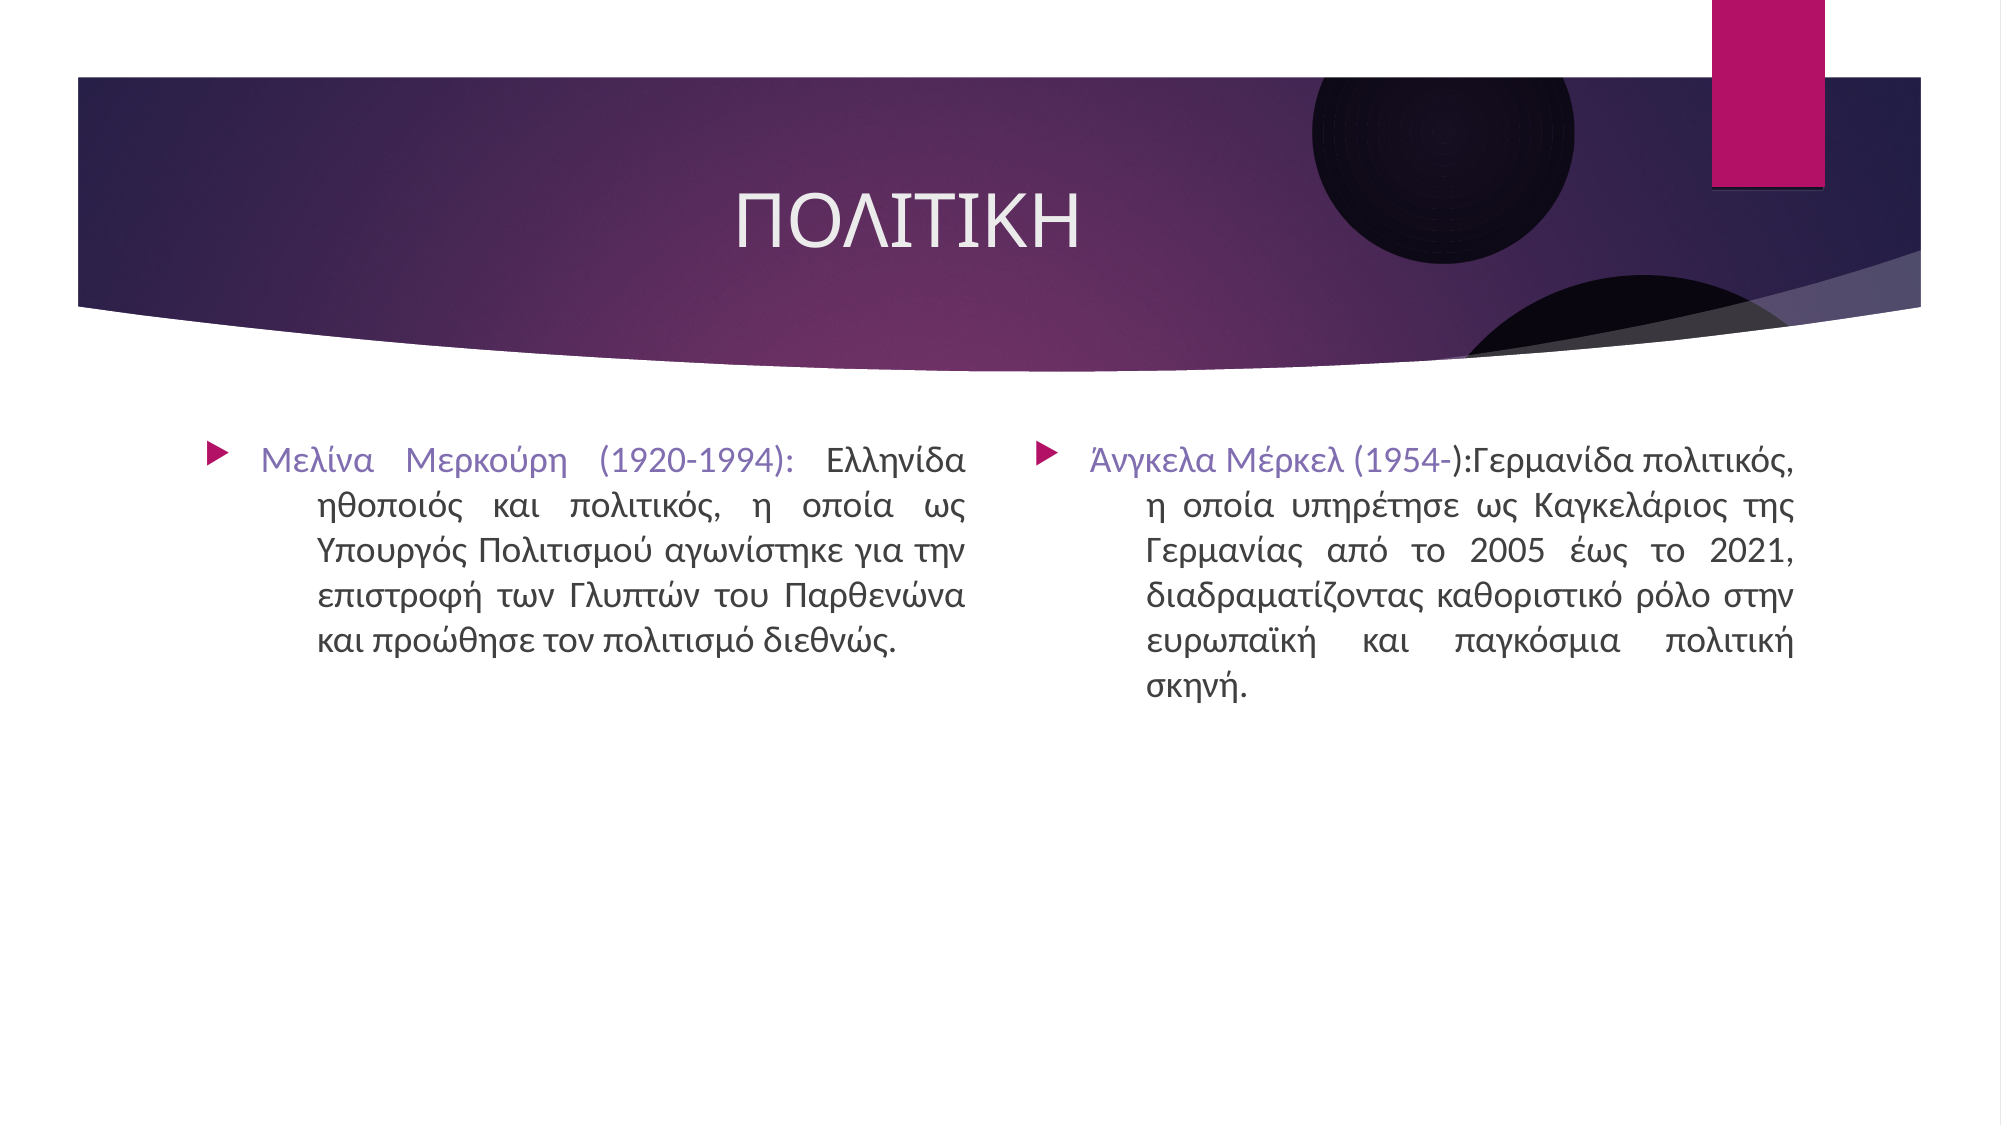

# ΠΟΛΙΤΙΚΗ
Μελίνα Μερκούρη (1920-1994): Ελληνίδα ηθοποιός και πολιτικός, η οποία ως Υπουργός Πολιτισμού αγωνίστηκε για την επιστροφή των Γλυπτών του Παρθενώνα και προώθησε τον πολιτισμό διεθνώς.
Άνγκελα Μέρκελ (1954-):Γερμανίδα πολιτικός, η οποία υπηρέτησε ως Καγκελάριος της Γερμανίας από το 2005 έως το 2021, διαδραματίζοντας καθοριστικό ρόλο στην ευρωπαϊκή και παγκόσμια πολιτική σκηνή.